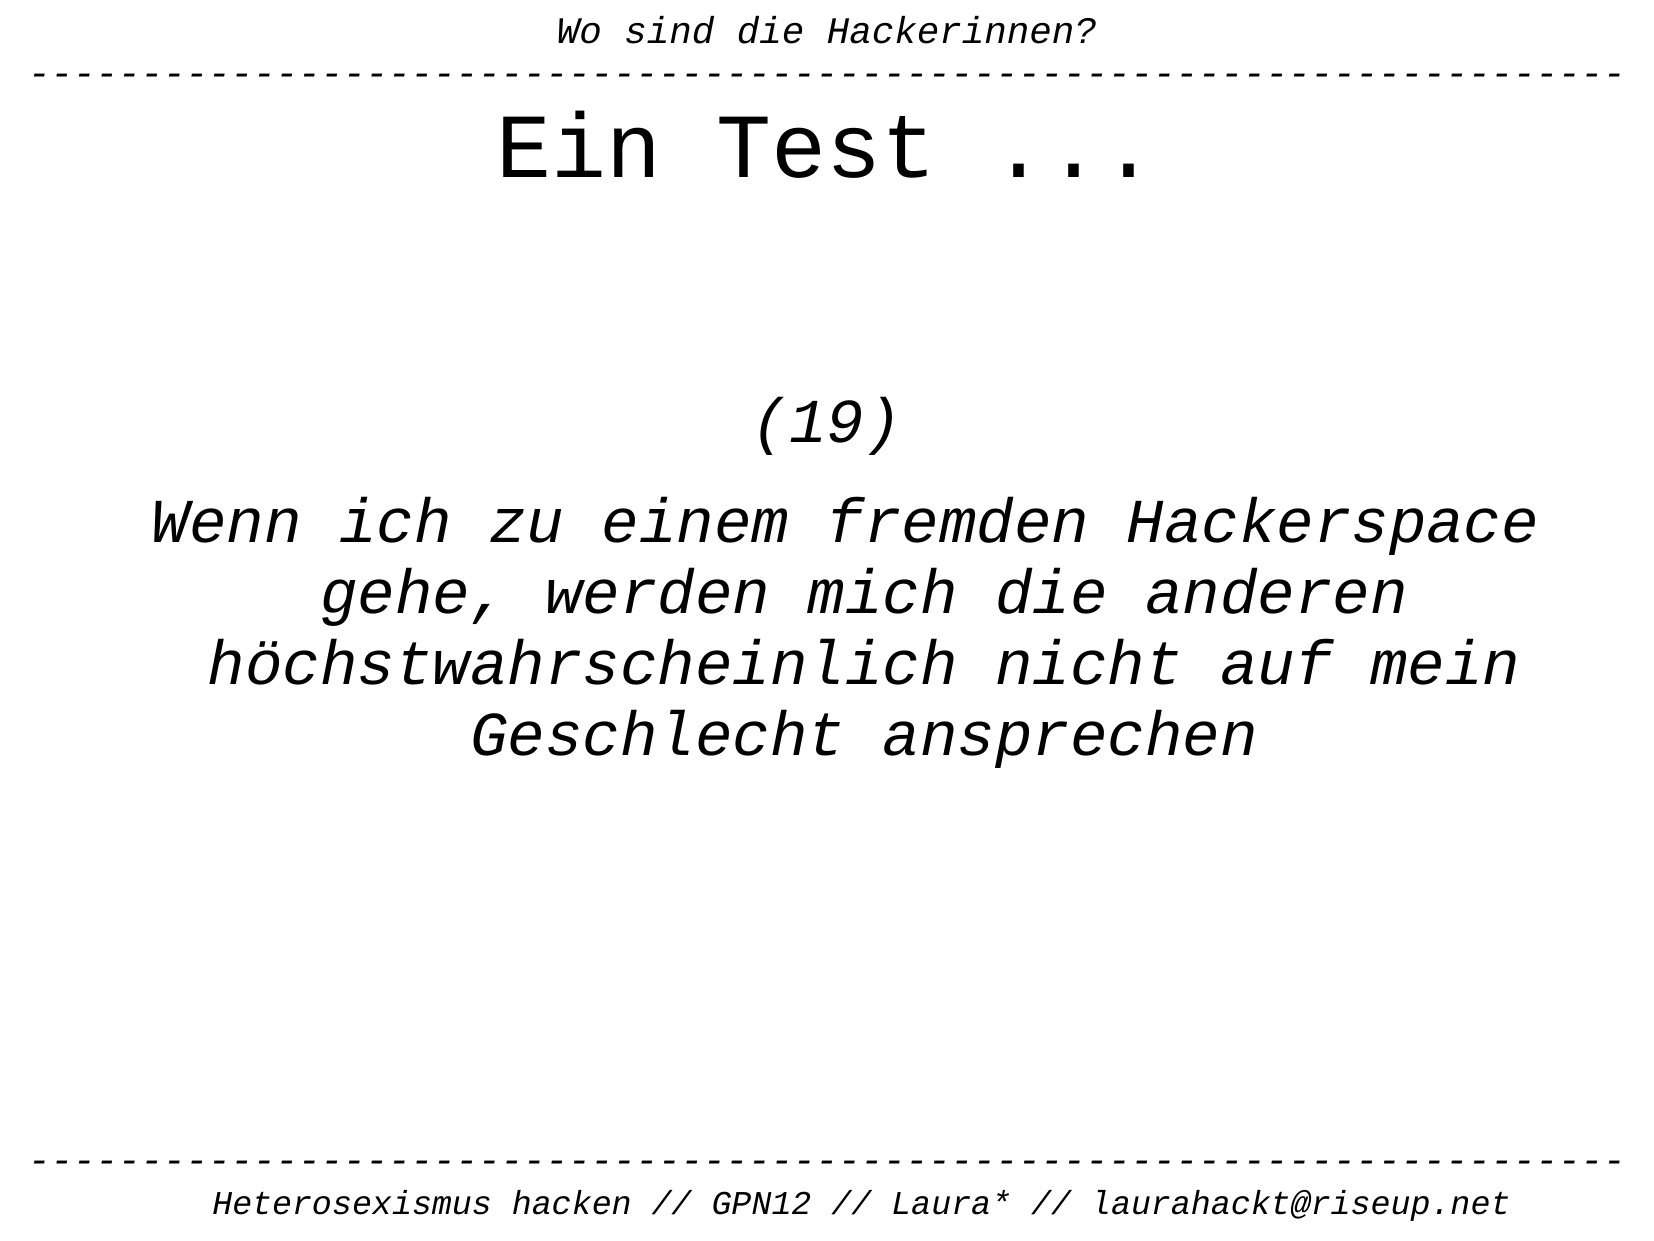

Wo sind die Hackerinnen?
-----------------------------------------------------------------------
# Ein Test ...
(19)
Wenn ich zu einem fremden Hackerspace gehe, werden mich die anderen höchstwahrscheinlich nicht auf mein Geschlecht ansprechen
-----------------------------------------------------------------------
Heterosexismus hacken // GPN12 // Laura* // laurahackt@riseup.net